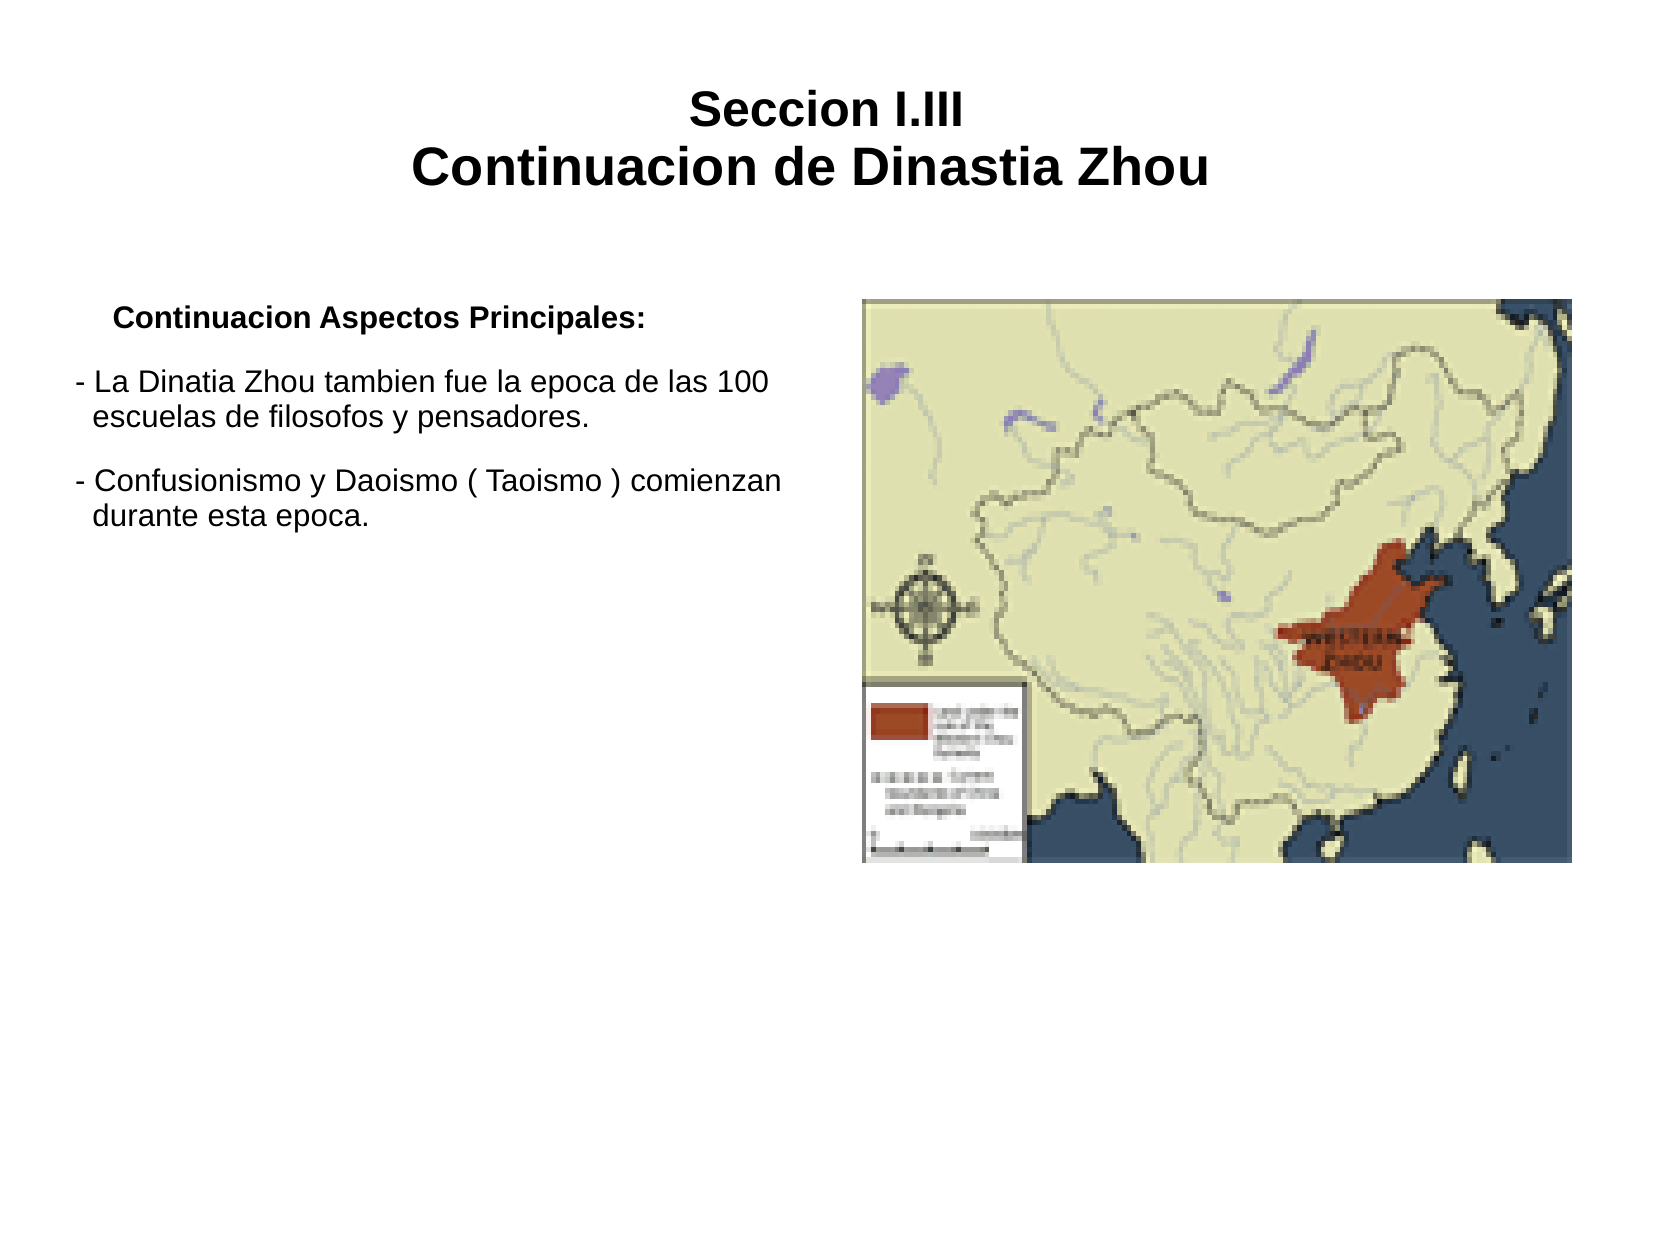

# Seccion I.III Continuacion de Dinastia Zhou
Continuacion Aspectos Principales:
- La Dinatia Zhou tambien fue la epoca de las 100 escuelas de filosofos y pensadores.
- Confusionismo y Daoismo ( Taoismo ) comienzan durante esta epoca.